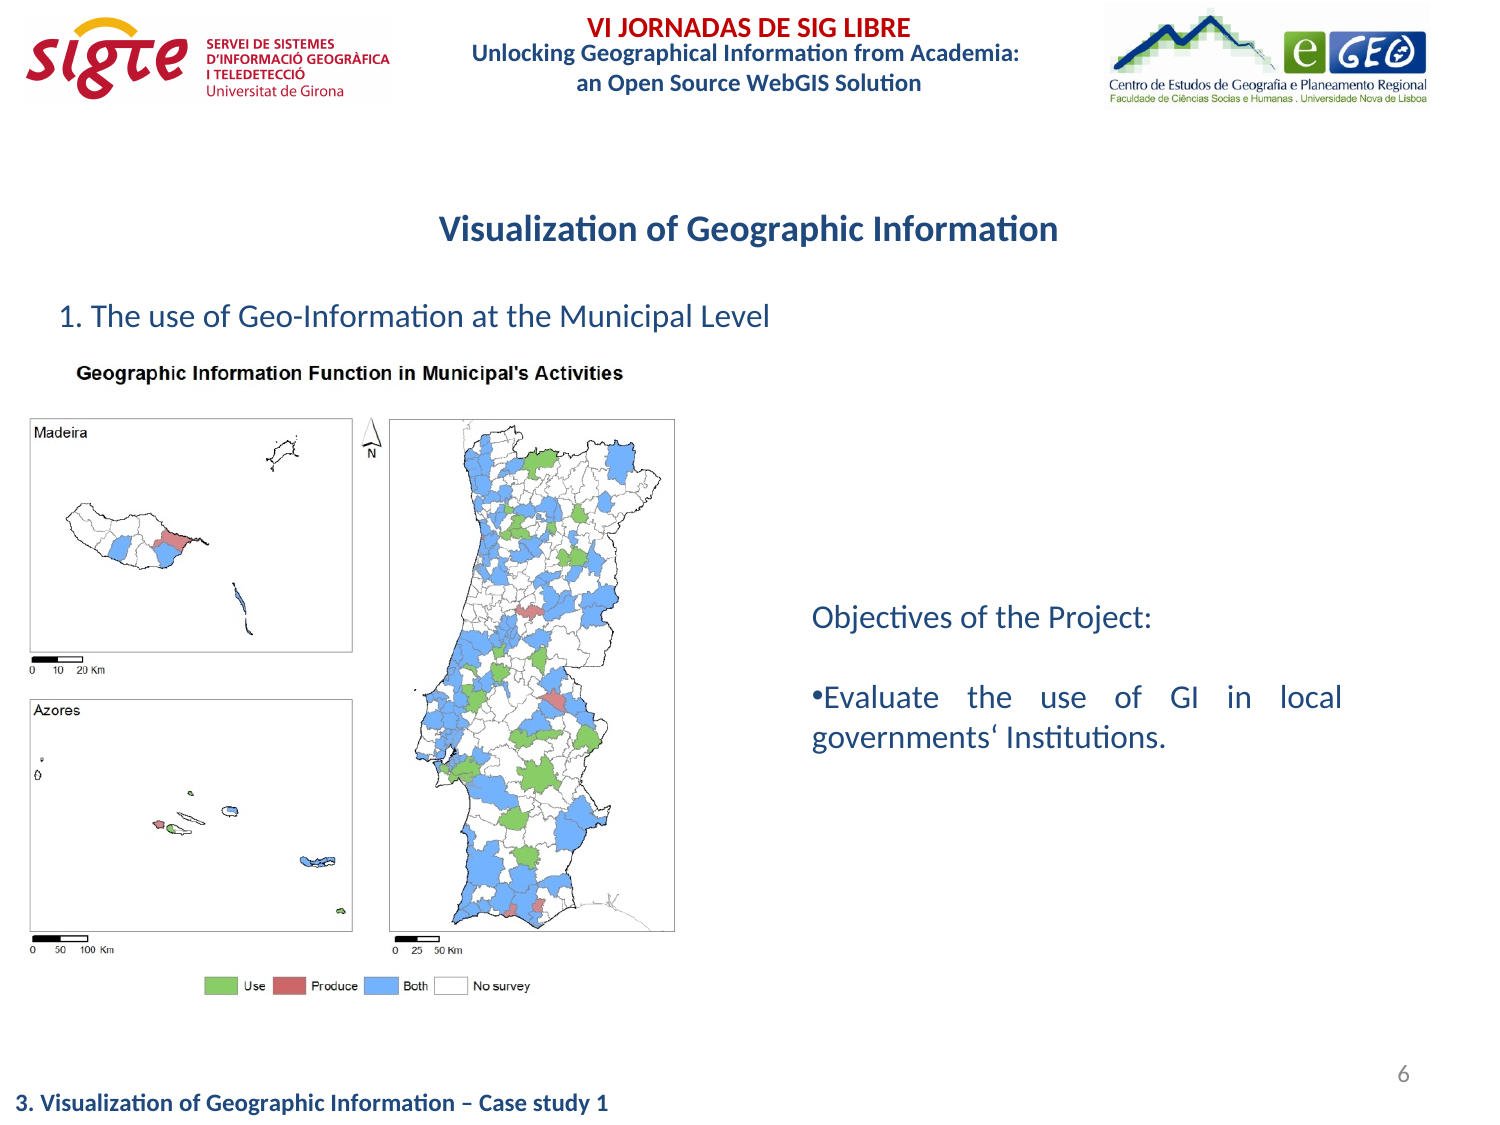

VI JORNADAS DE SIG LIBRE
Unlocking Geographical Information from Academia:
an Open Source WebGIS Solution
Visualization of Geographic Information
1. The use of Geo-Information at the Municipal Level
Objectives of the Project:
Evaluate the use of GI in local governments‘ Institutions.
3. Visualization of Geographic Information – Case study 1